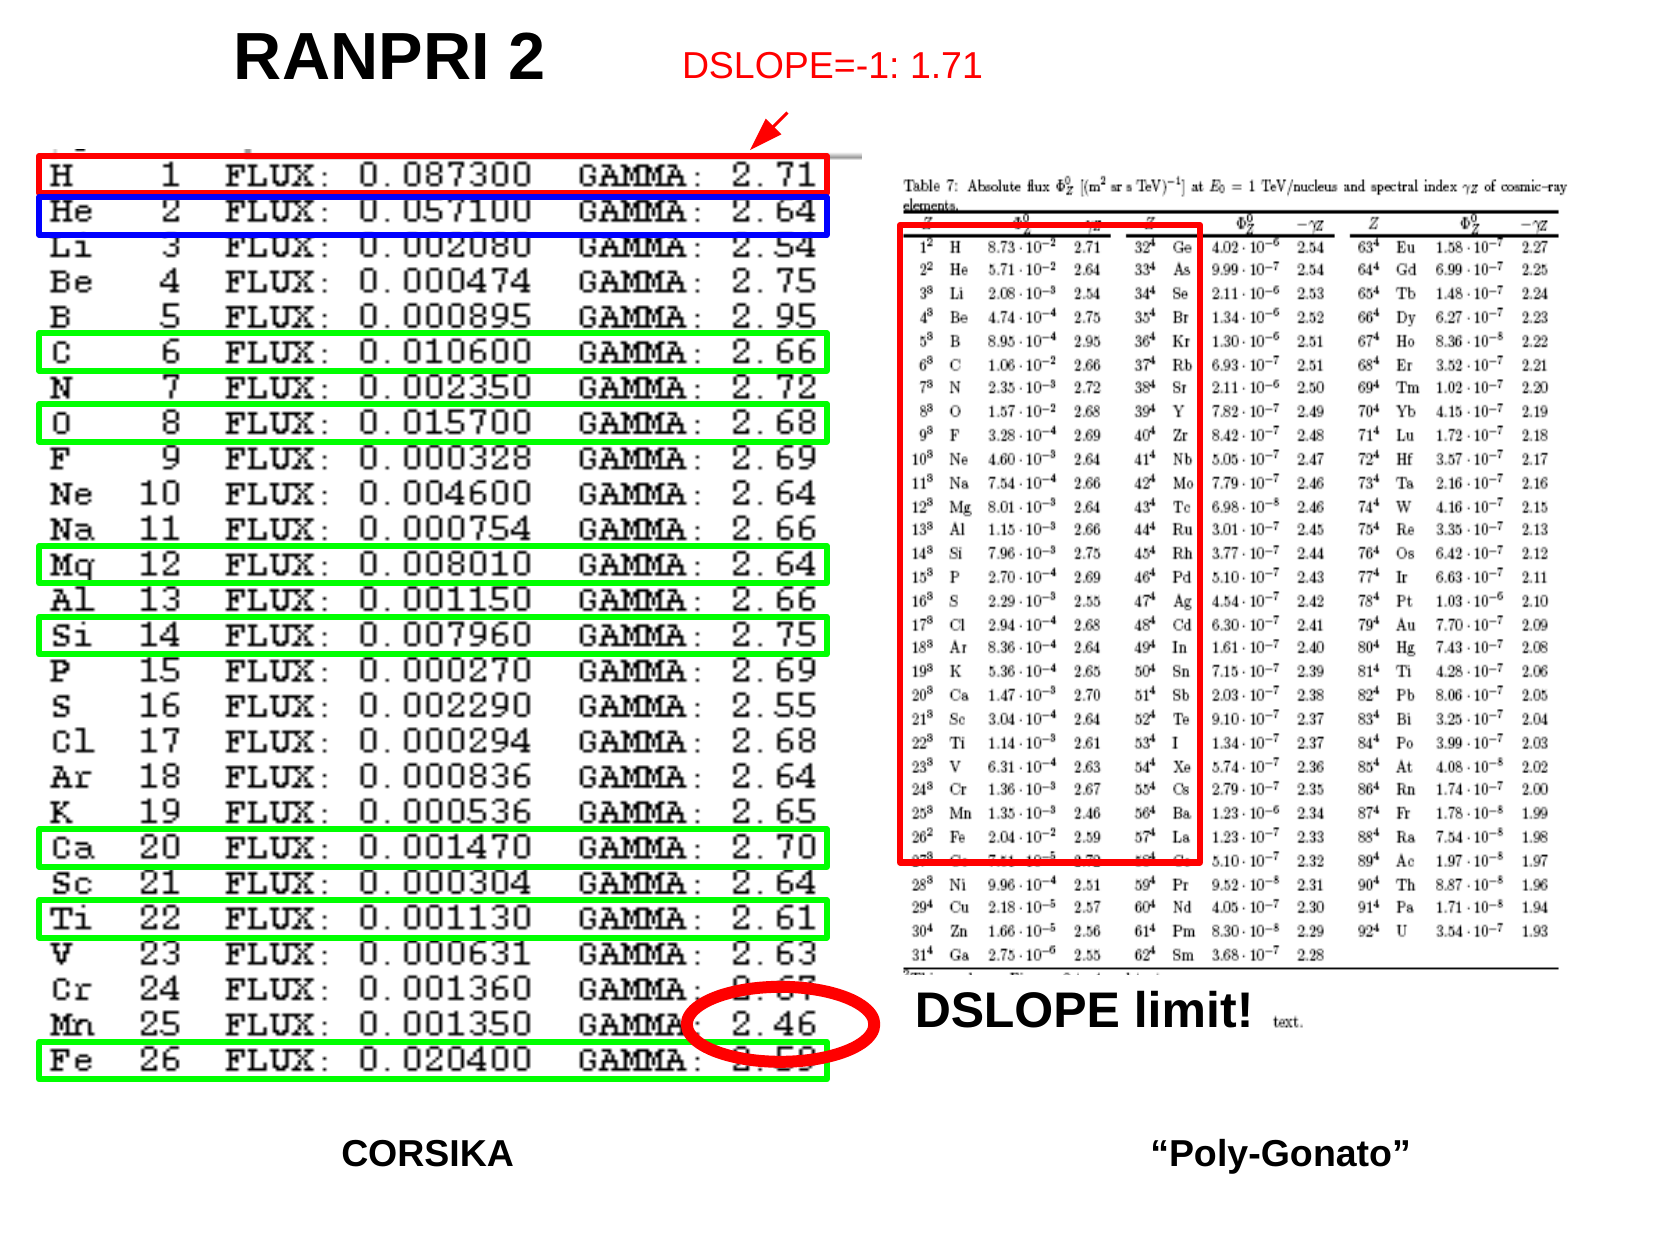

RANPRI 2
DSLOPE=-1: 1.71
DSLOPE limit!
CORSIKA
“Poly-Gonato”